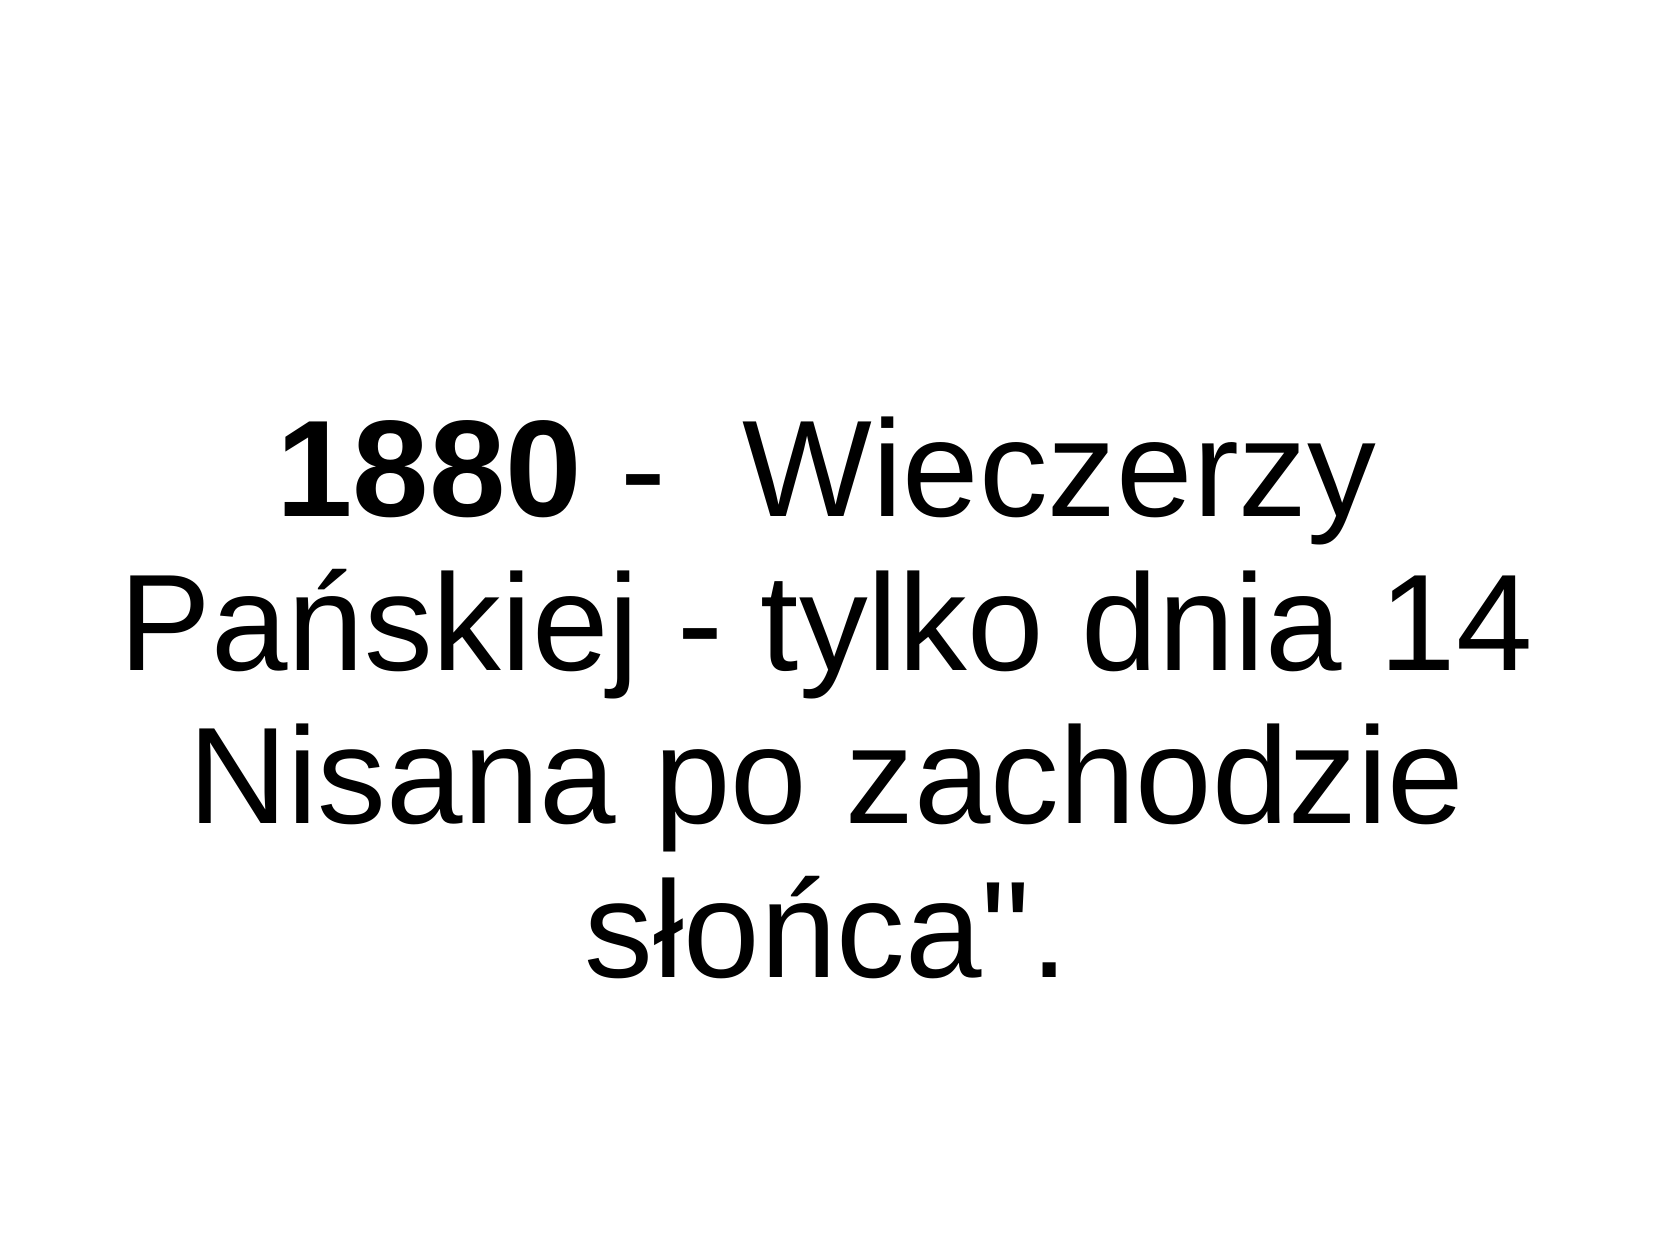

#
1880 - Wieczerzy Pańskiej - tylko dnia 14 Nisana po zachodzie słońca".